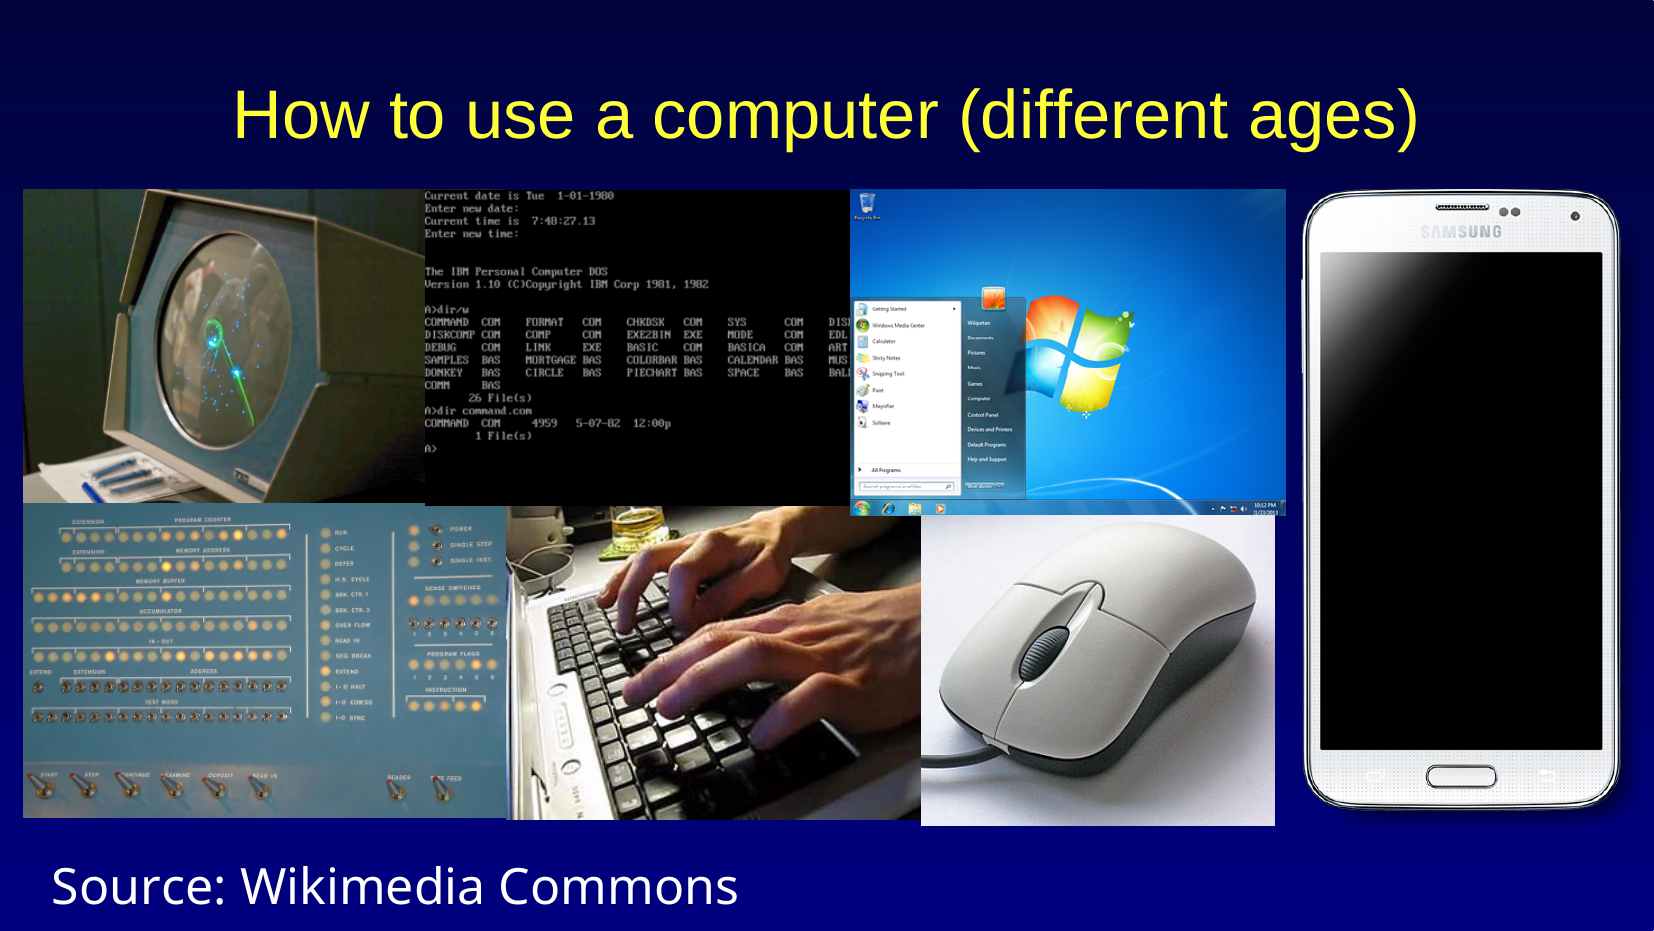

# How to use a computer (different ages)
Source: Wikimedia Commons